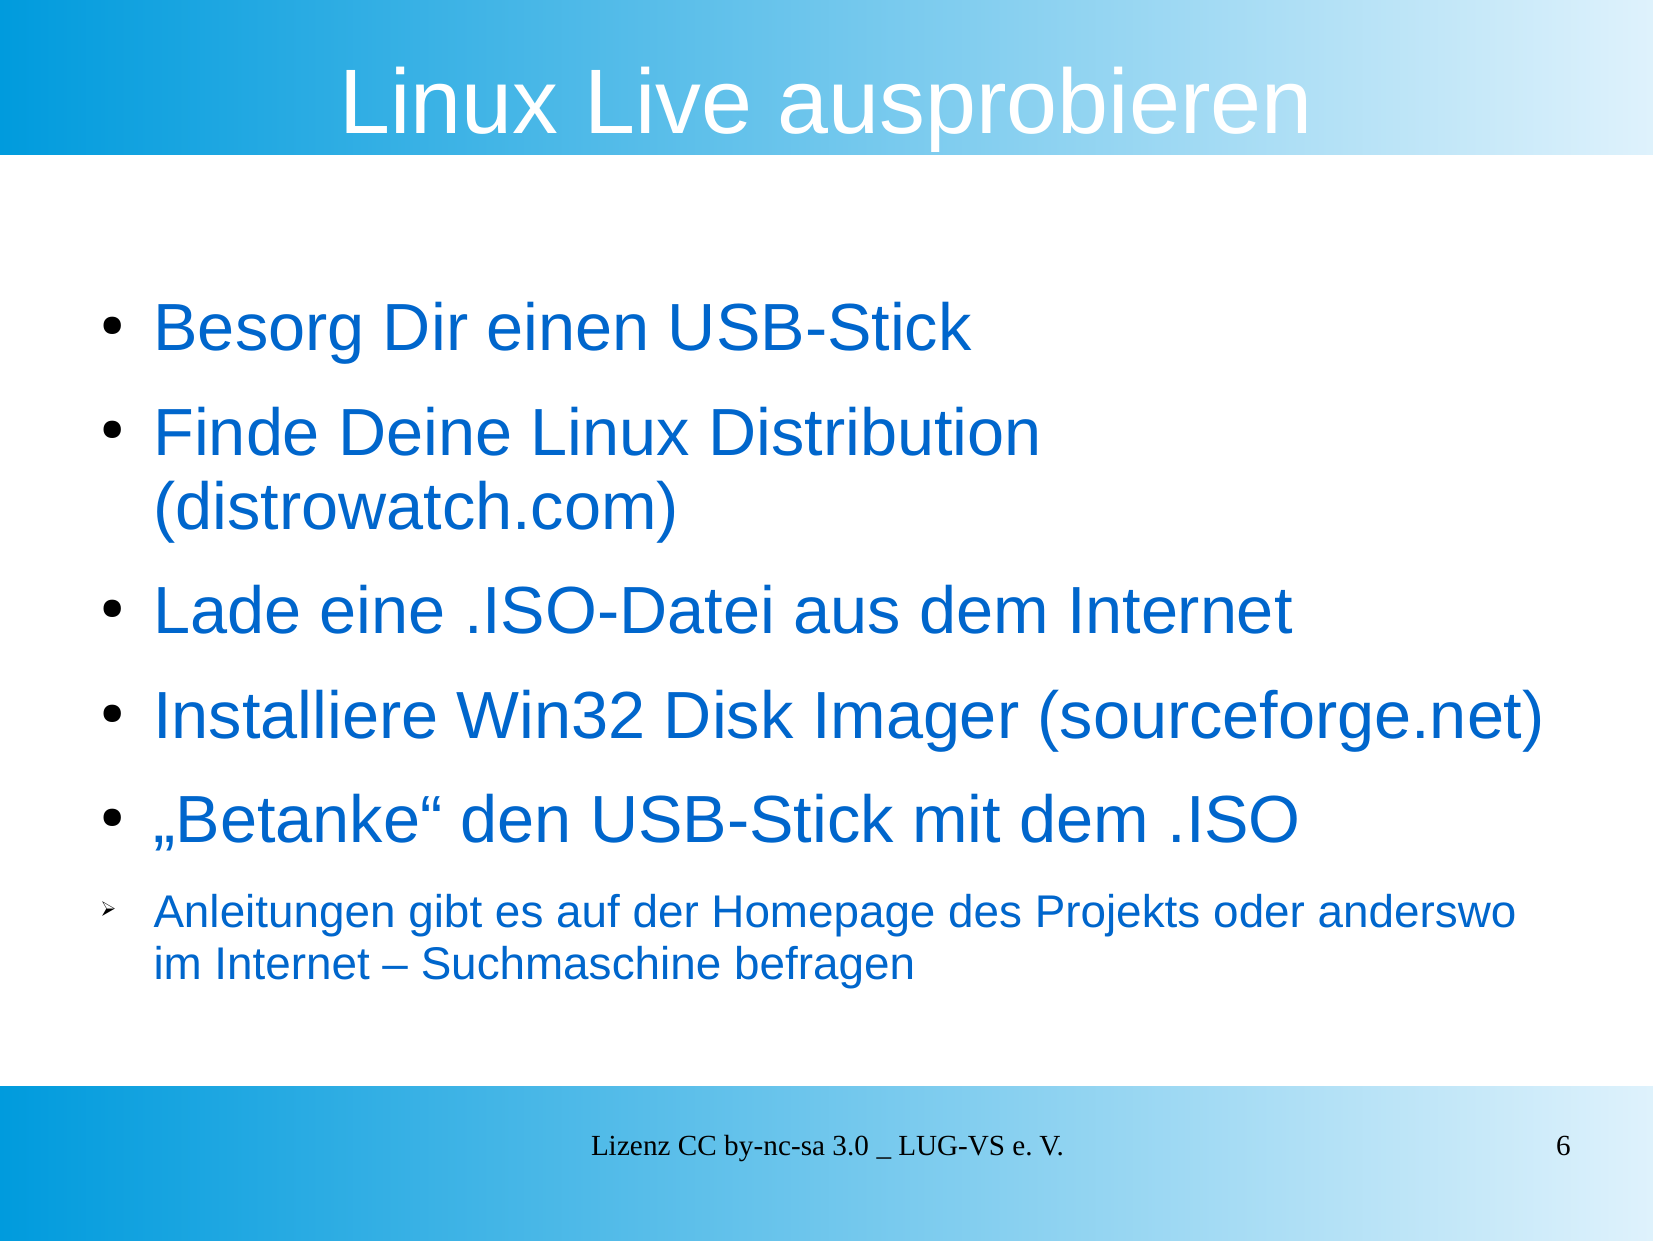

# Linux Live ausprobieren
Besorg Dir einen USB-Stick
Finde Deine Linux Distribution (distrowatch.com)
Lade eine .ISO-Datei aus dem Internet
Installiere Win32 Disk Imager (sourceforge.net)
„Betanke“ den USB-Stick mit dem .ISO
Anleitungen gibt es auf der Homepage des Projekts oder anderswo im Internet – Suchmaschine befragen
Lizenz CC by-nc-sa 3.0 _ LUG-VS e. V.
6